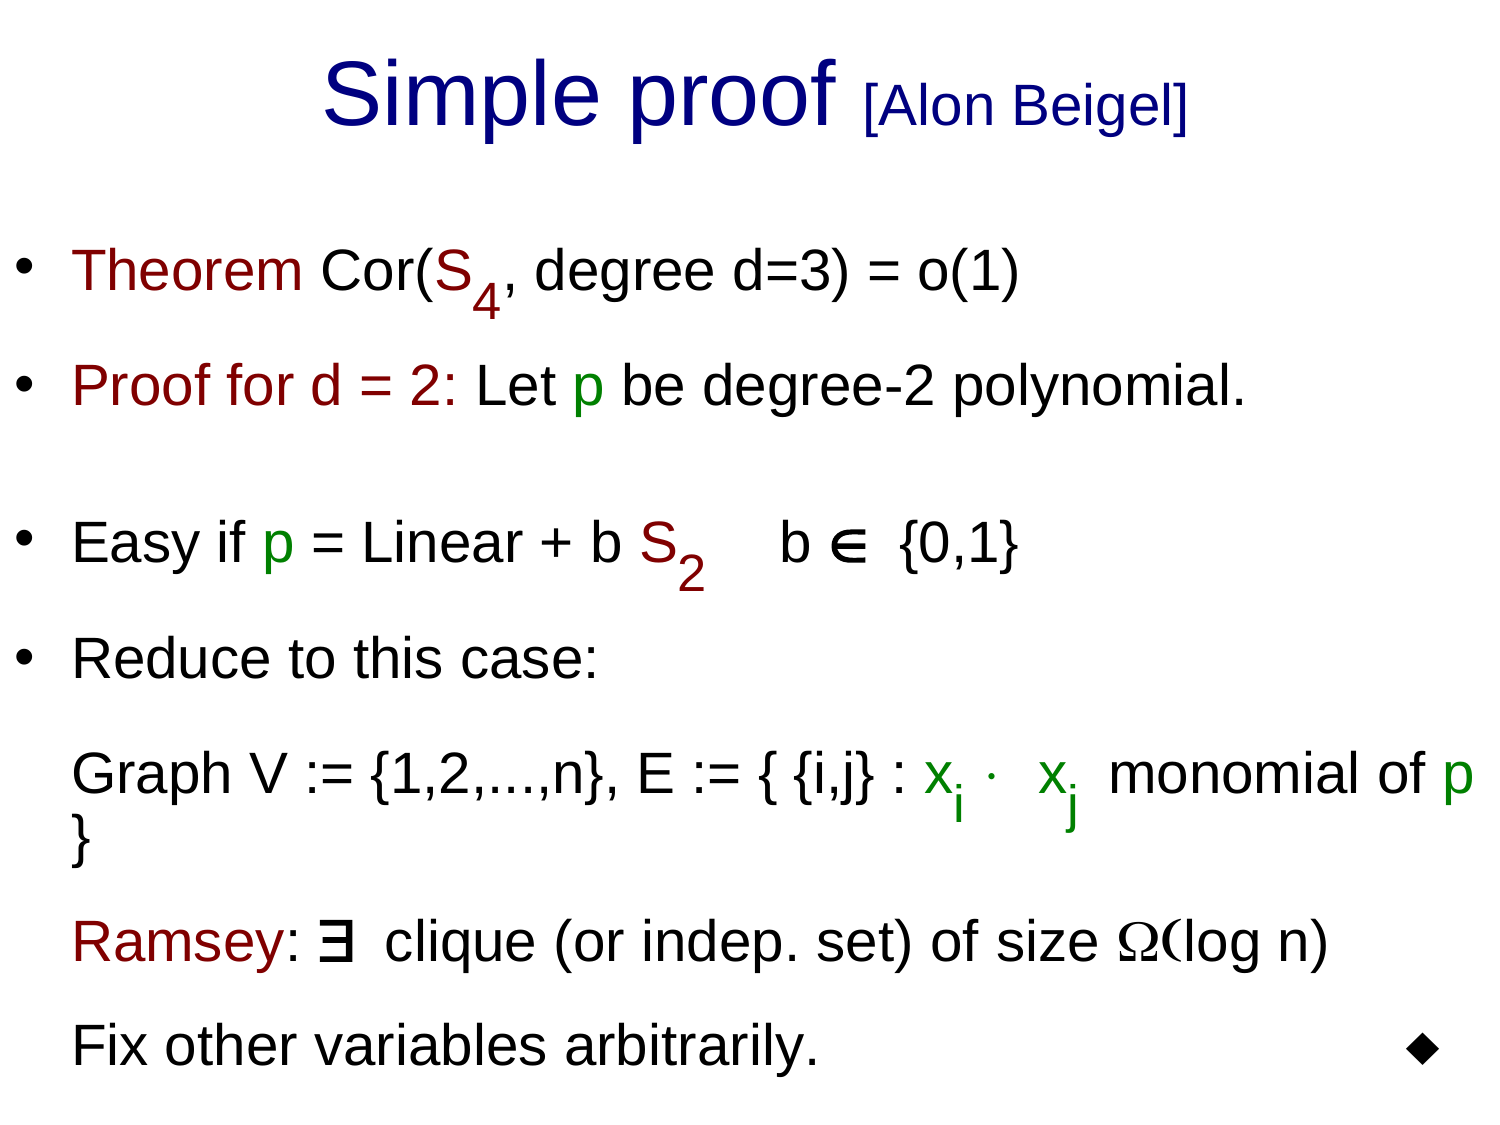

# Simple proof [Alon Beigel]
Theorem Cor(S4, degree d=3) = o(1)
Proof for d = 2: Let p be degree-2 polynomial.
Easy if p = Linear + b S2 b  {0,1}
Reduce to this case:
Graph V := {1,2,...,n}, E := { {i,j} : xi  xj monomial of p }
Ramsey:  clique (or indep. set) of size (log n)
Fix other variables arbitrarily. 